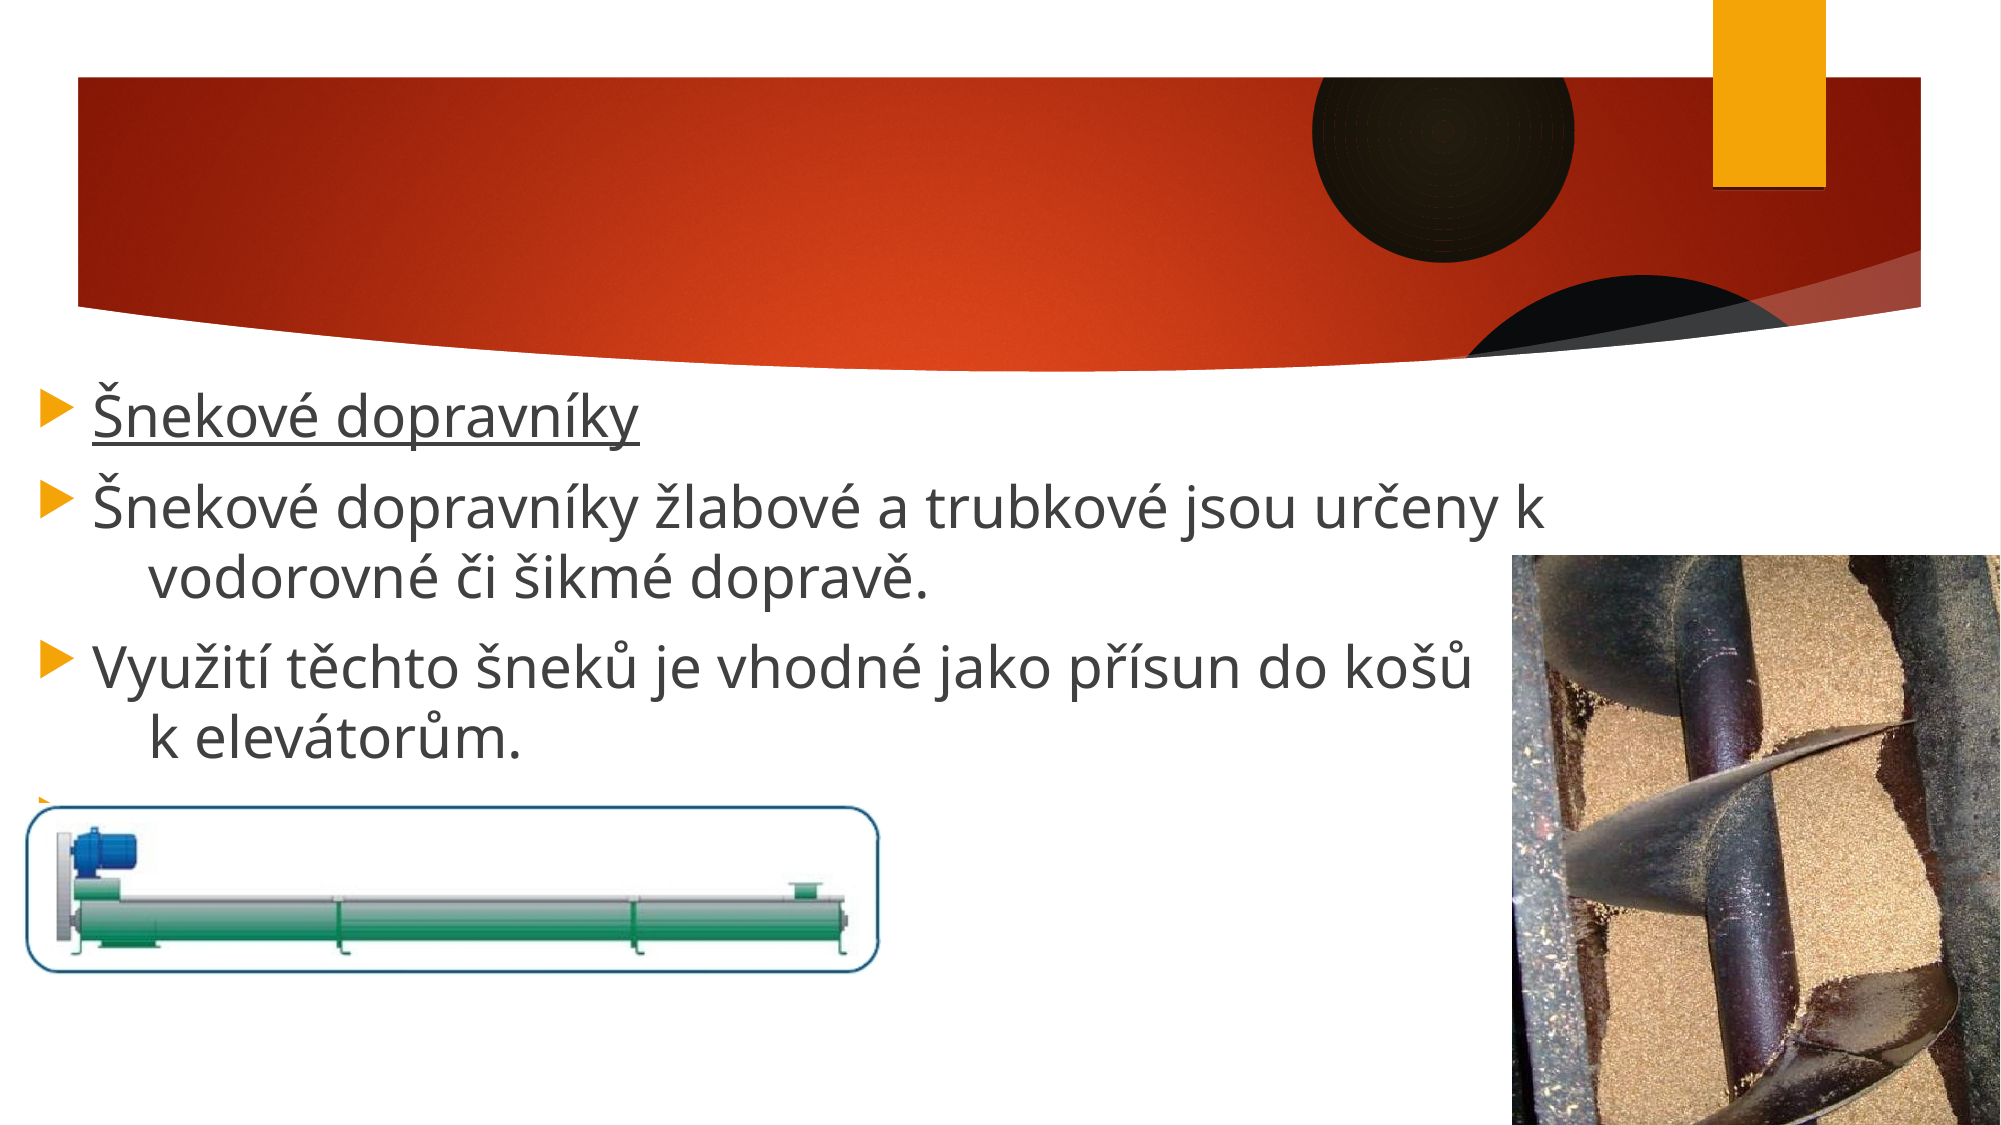

#
Šnekové dopravníky
Šnekové dopravníky žlabové a trubkové jsou určeny k vodorovné či šikmé dopravě.
Využití těchto šneků je vhodné jako přísun do košů k elevátorům.